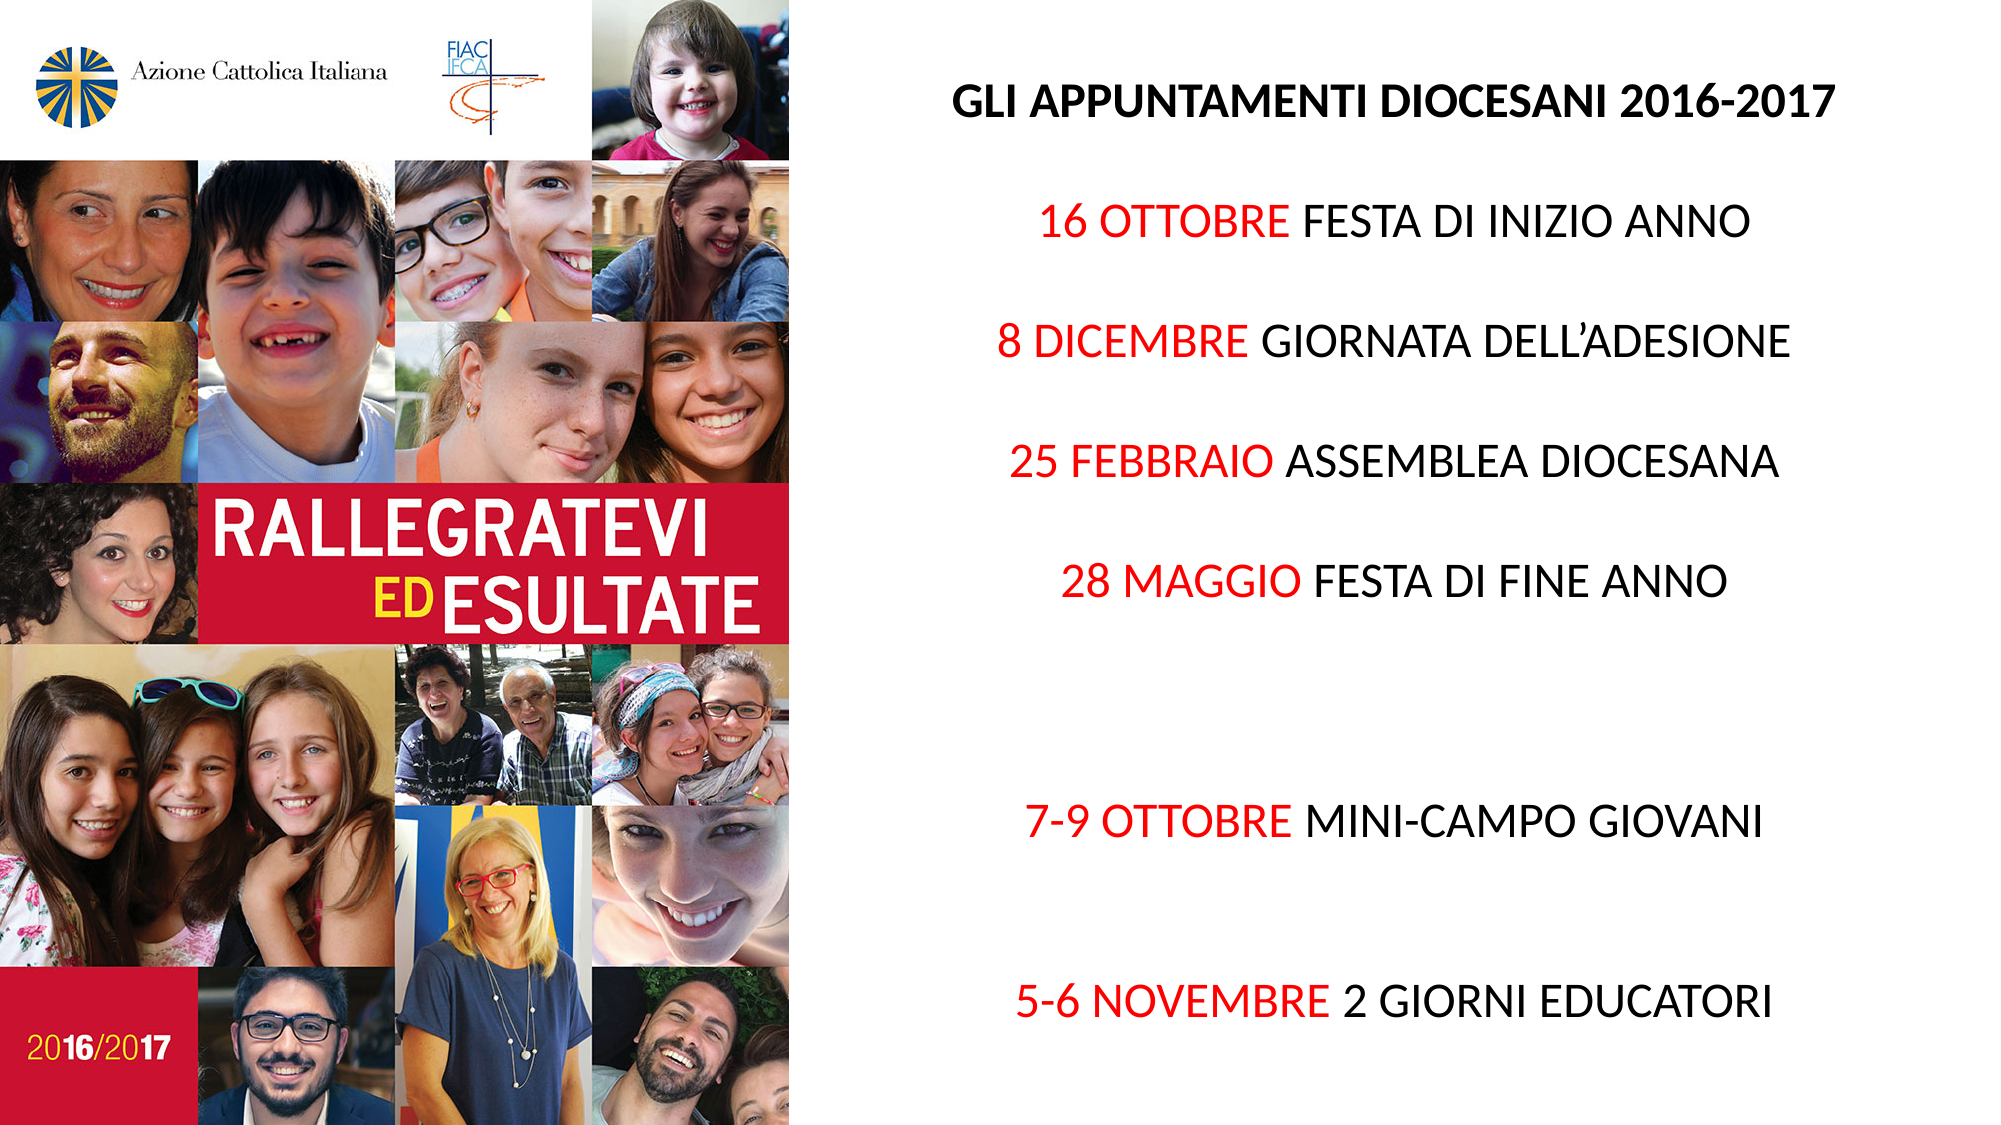

GLI APPUNTAMENTI DIOCESANI 2016-2017
16 OTTOBRE FESTA DI INIZIO ANNO
8 DICEMBRE GIORNATA DELL’ADESIONE
25 FEBBRAIO ASSEMBLEA DIOCESANA
28 MAGGIO FESTA DI FINE ANNO
7-9 OTTOBRE MINI-CAMPO GIOVANI
5-6 NOVEMBRE 2 GIORNI EDUCATORI
#